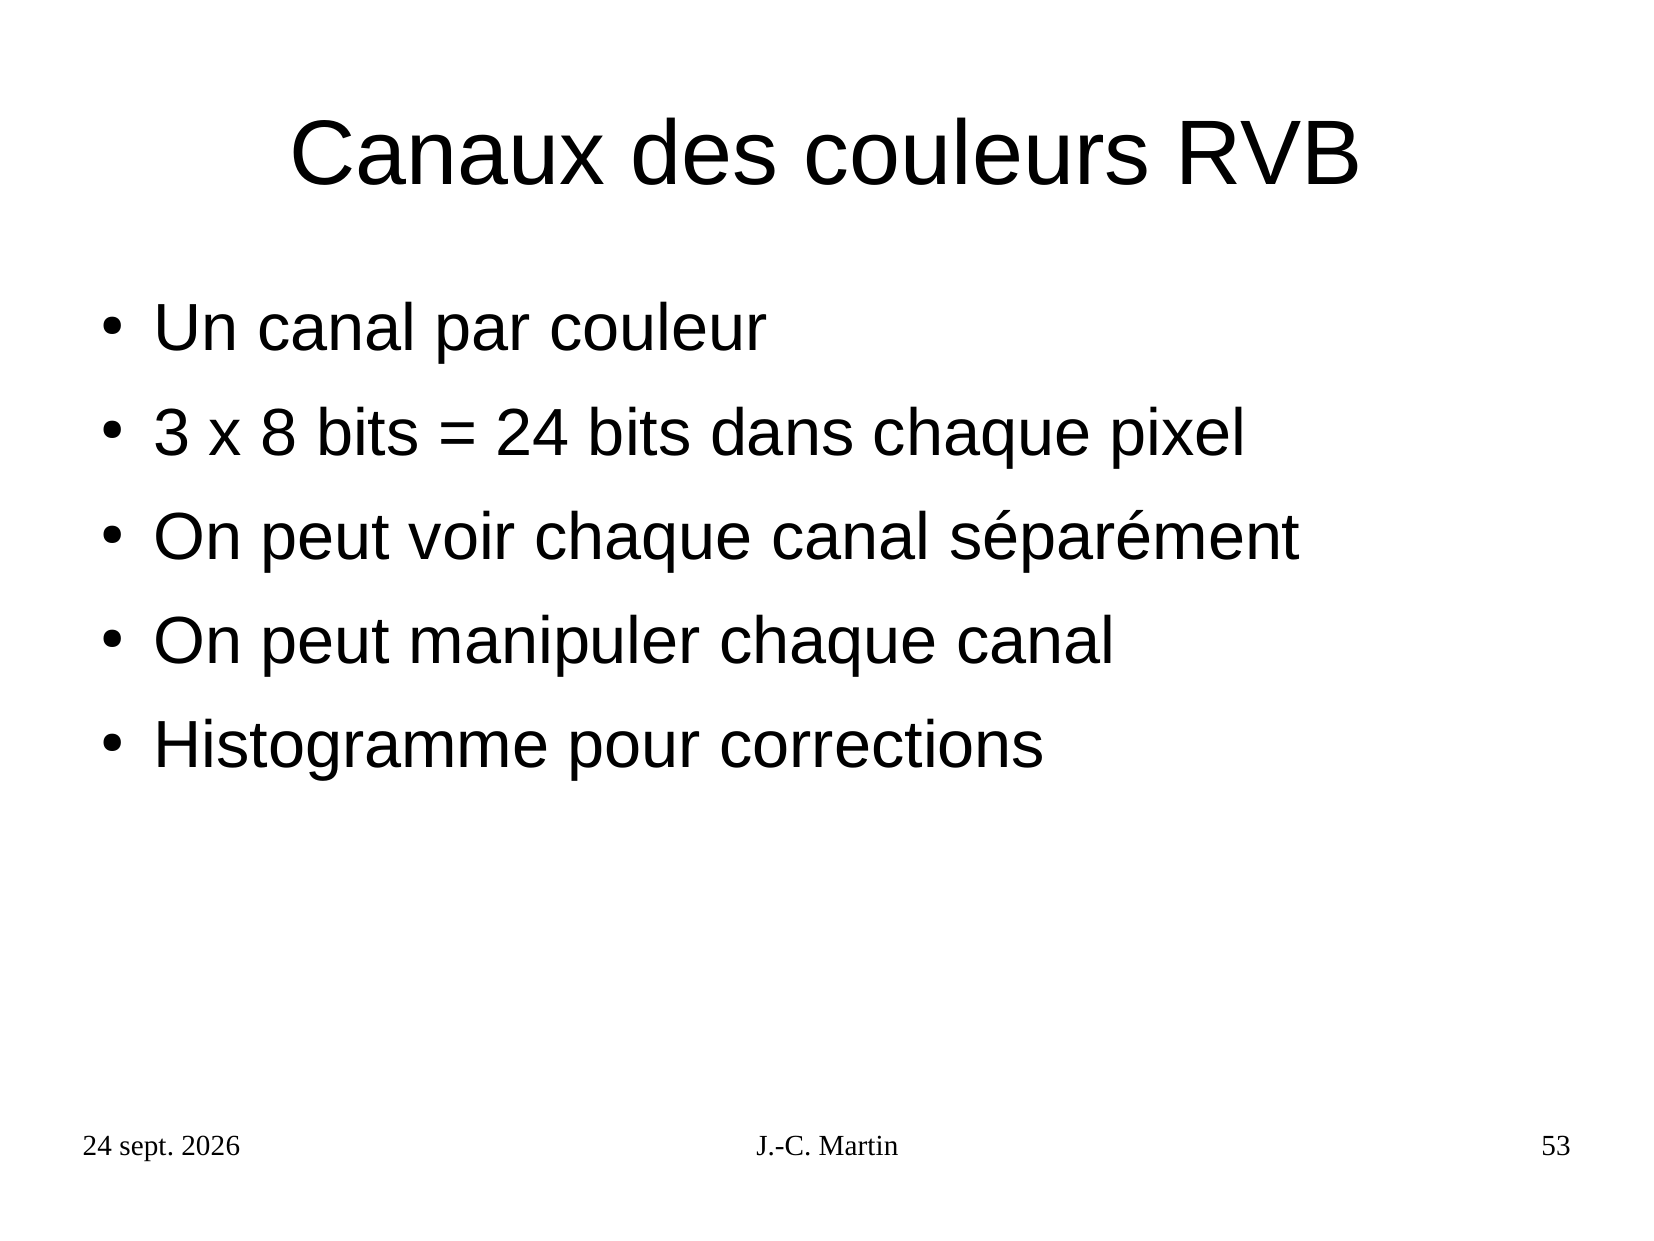

# Canaux des couleurs RVB
Un canal par couleur
3 x 8 bits = 24 bits dans chaque pixel
On peut voir chaque canal séparément
On peut manipuler chaque canal
Histogramme pour corrections
J.-C. Martin
53